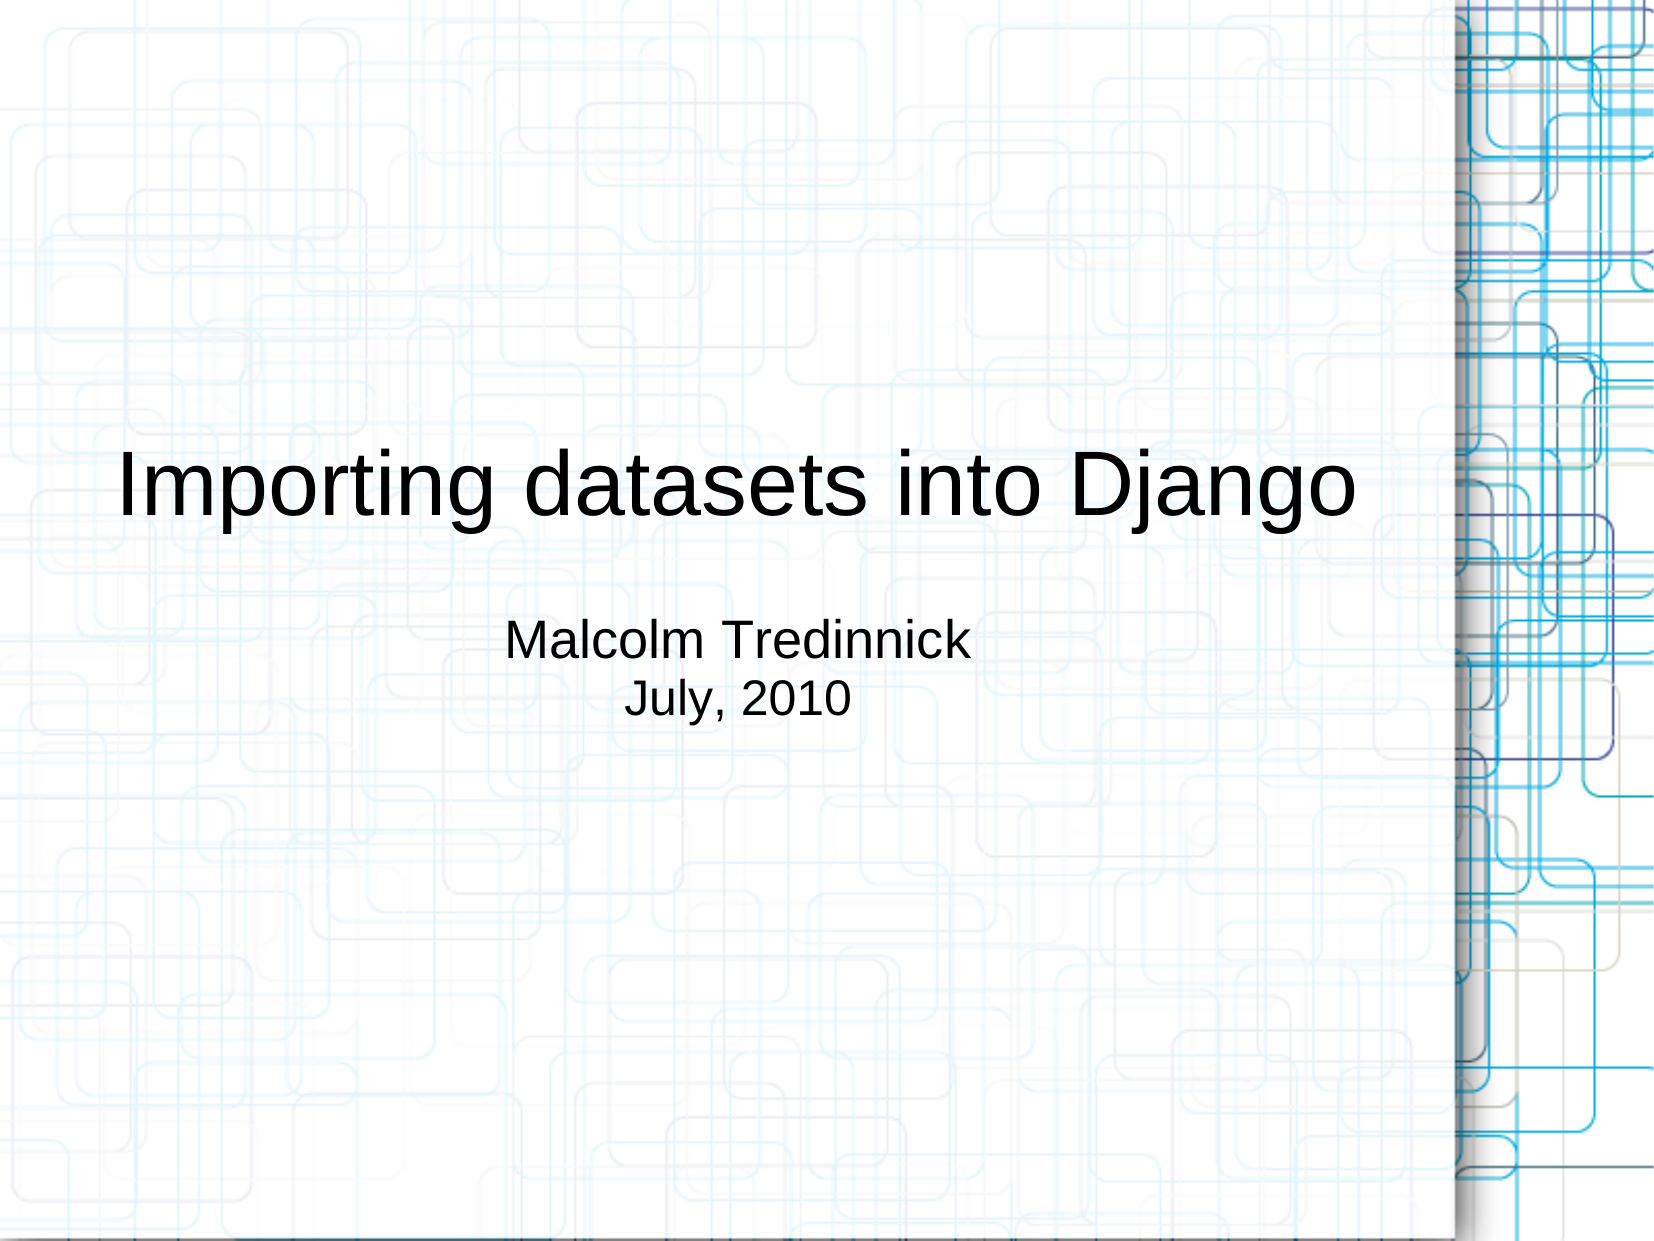

# Importing datasets into Django
Malcolm Tredinnick
July, 2010